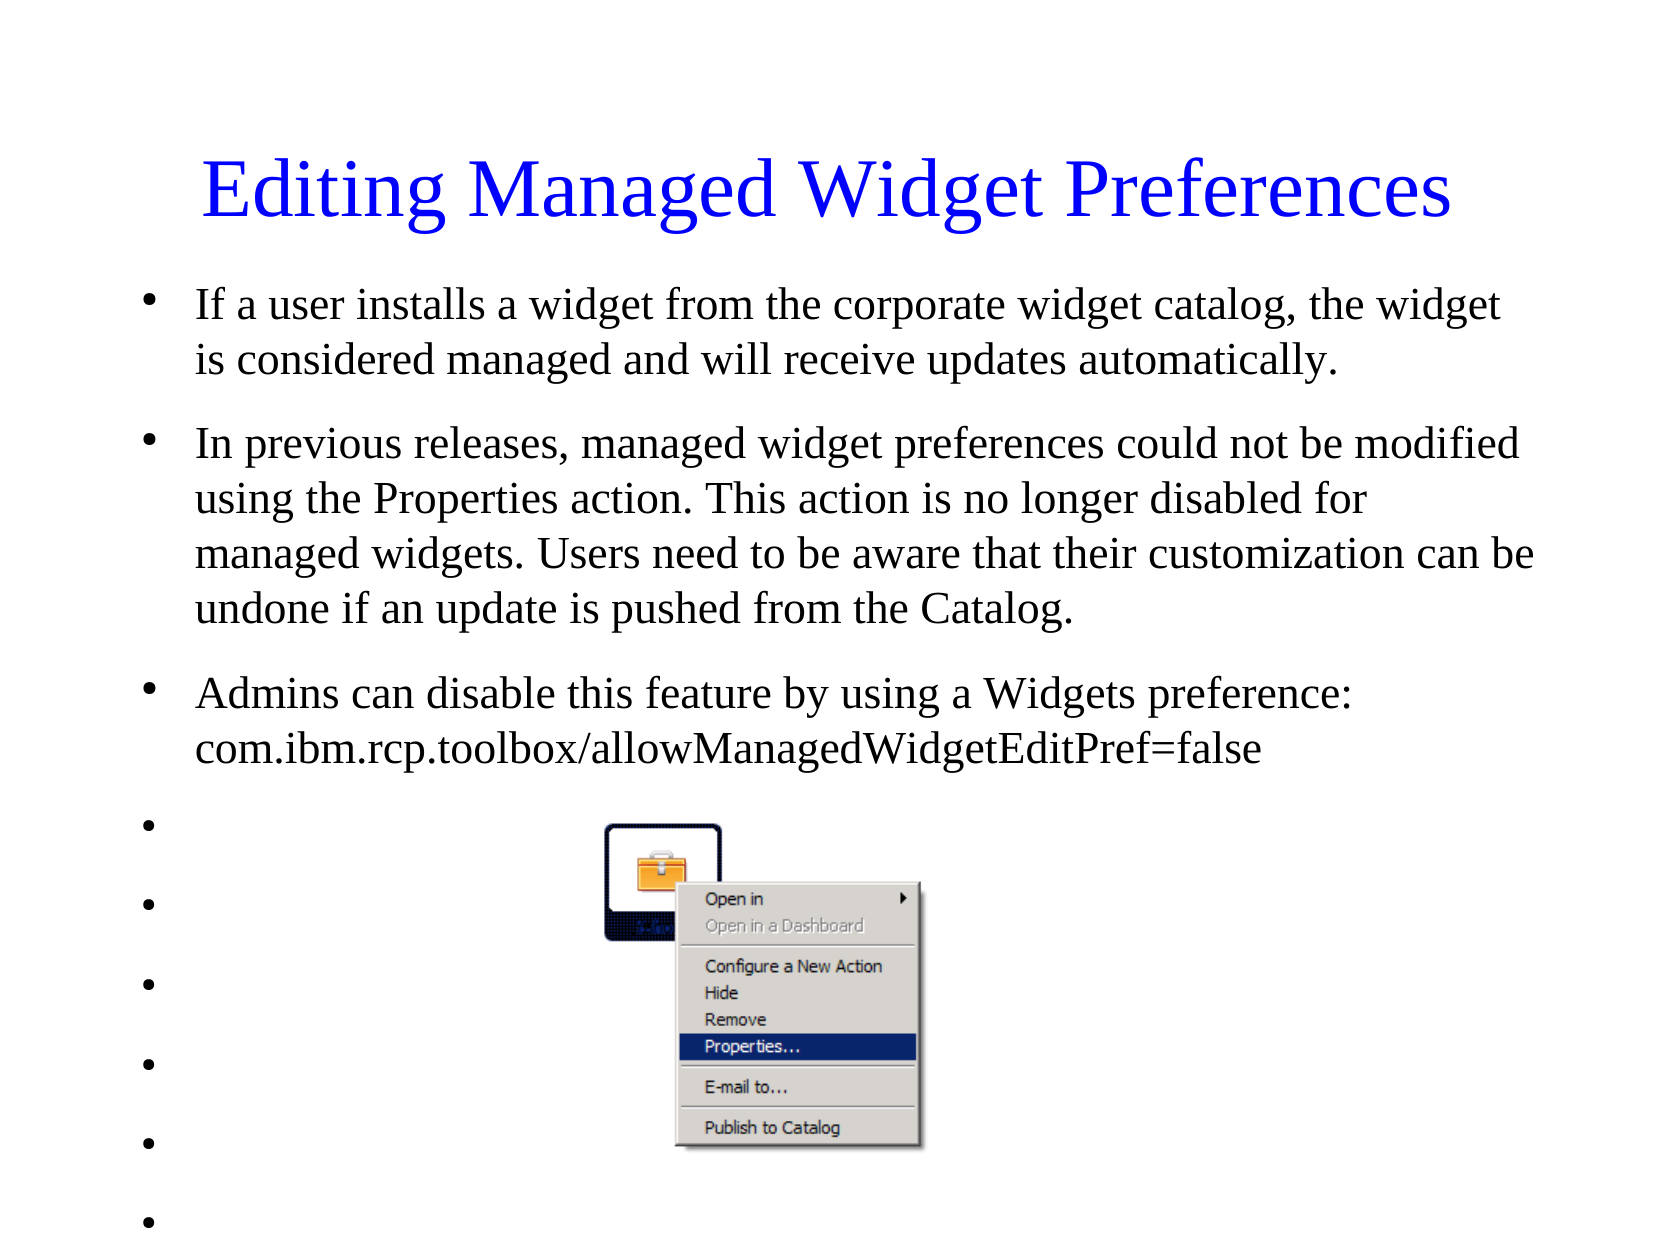

# Editing Managed Widget Preferences
If a user installs a widget from the corporate widget catalog, the widget is considered managed and will receive updates automatically.
In previous releases, managed widget preferences could not be modified using the Properties action. This action is no longer disabled for managed widgets. Users need to be aware that their customization can be undone if an update is pushed from the Catalog.
Admins can disable this feature by using a Widgets preference:
com.ibm.rcp.toolbox/allowManagedWidgetEditPref=false